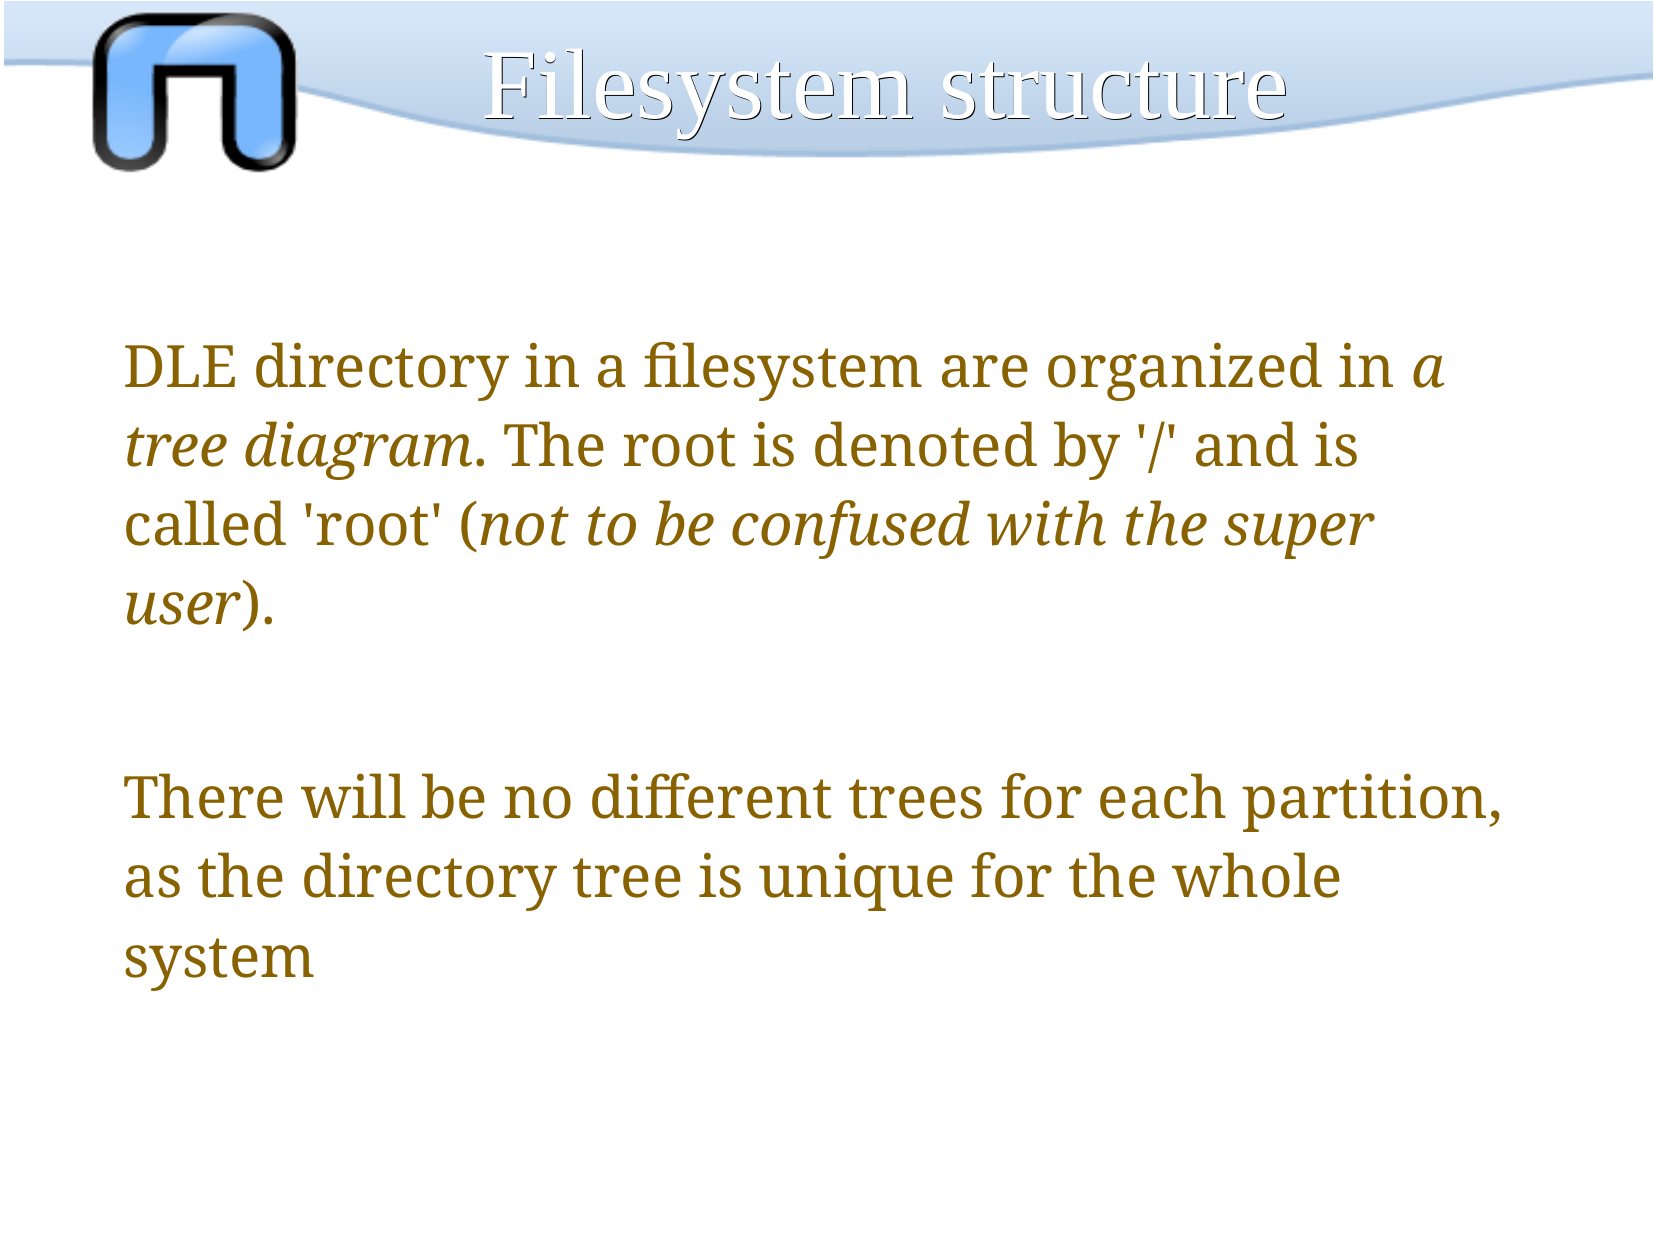

Filesystem structure
# DLE directory in a filesystem are organized in a tree diagram. The root is denoted by '/' and is called 'root' (not to be confused with the super user).
There will be no different trees for each partition, as the directory tree is unique for the whole system